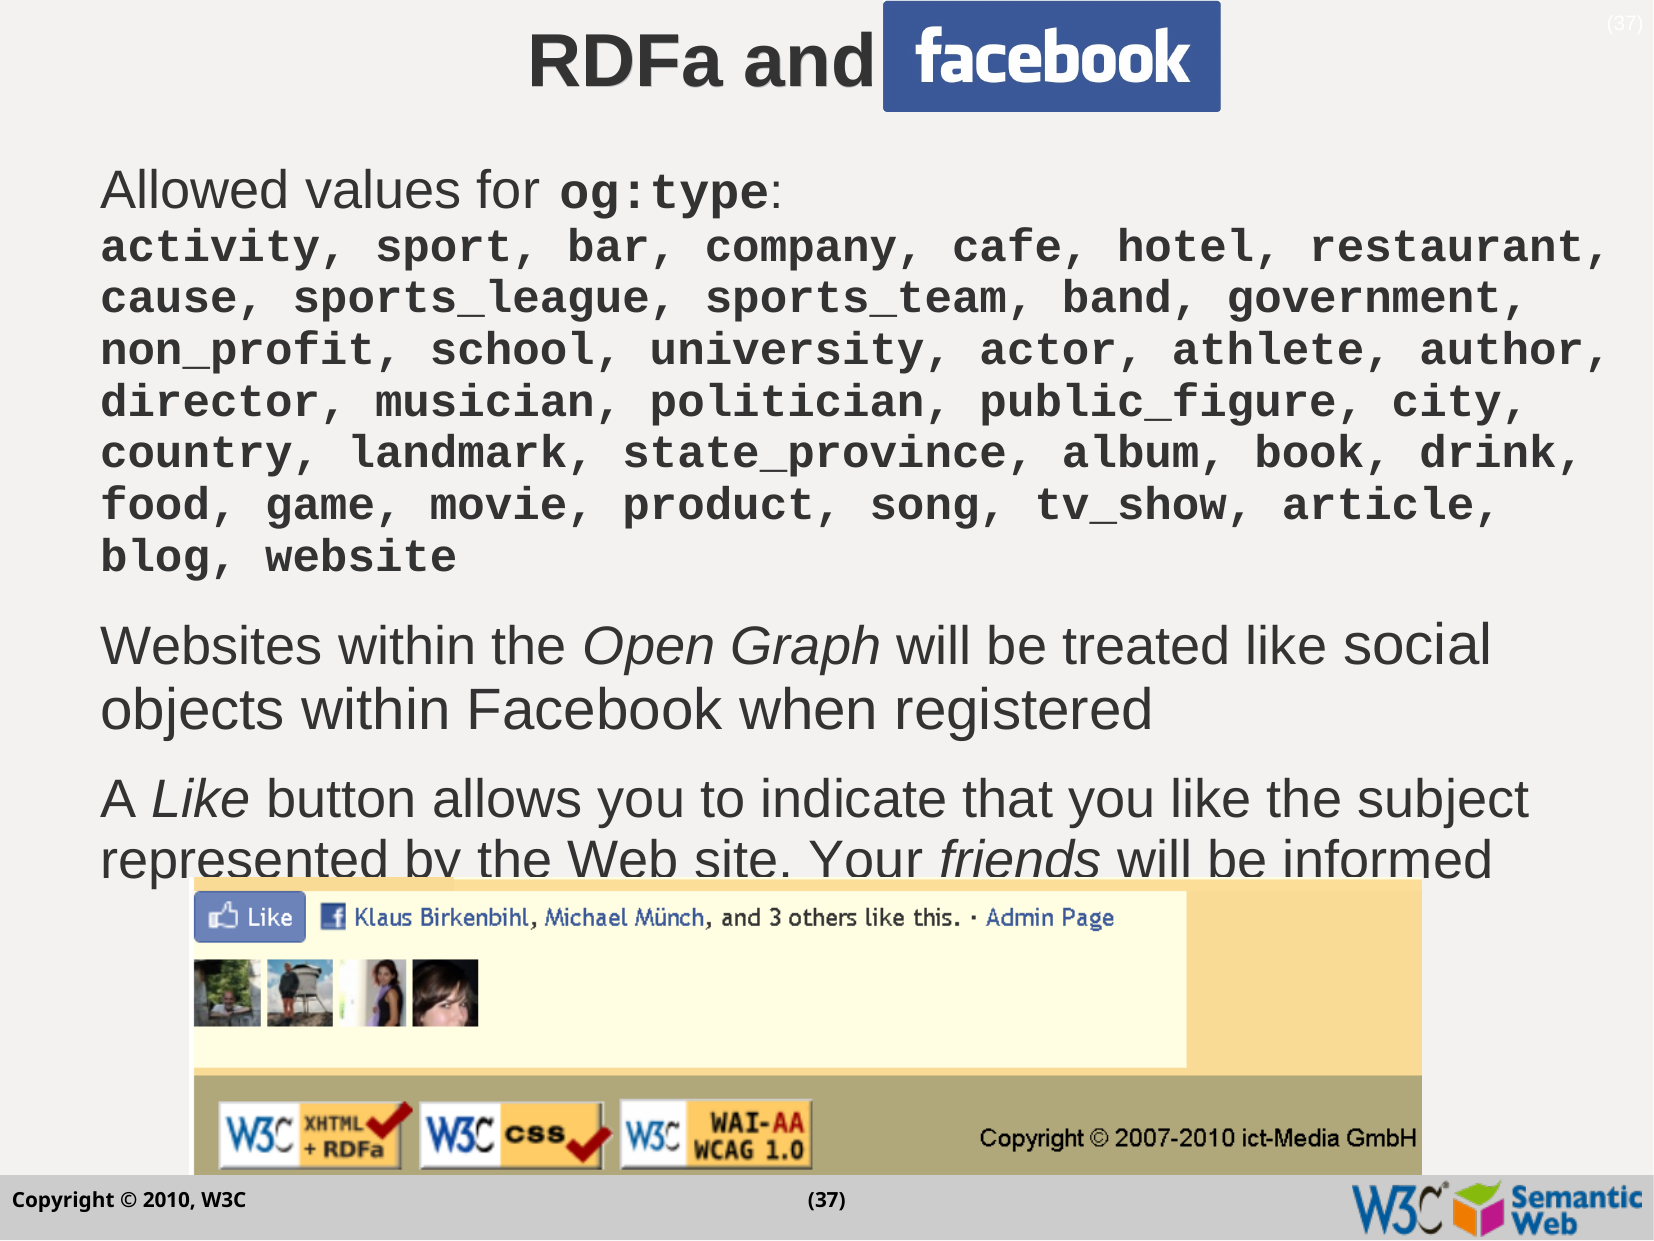

# RDFa and
Allowed values for og:type:
activity, sport, bar, company, cafe, hotel, restaurant, cause, sports_league, sports_team, band, government, non_profit, school, university, actor, athlete, author, director, musician, politician, public_figure, city, country, landmark, state_province, album, book, drink, food, game, movie, product, song, tv_show, article, blog, website
Websites within the Open Graph will be treated like social objects within Facebook when registered
A Like button allows you to indicate that you like the subject represented by the Web site. Your friends will be informed